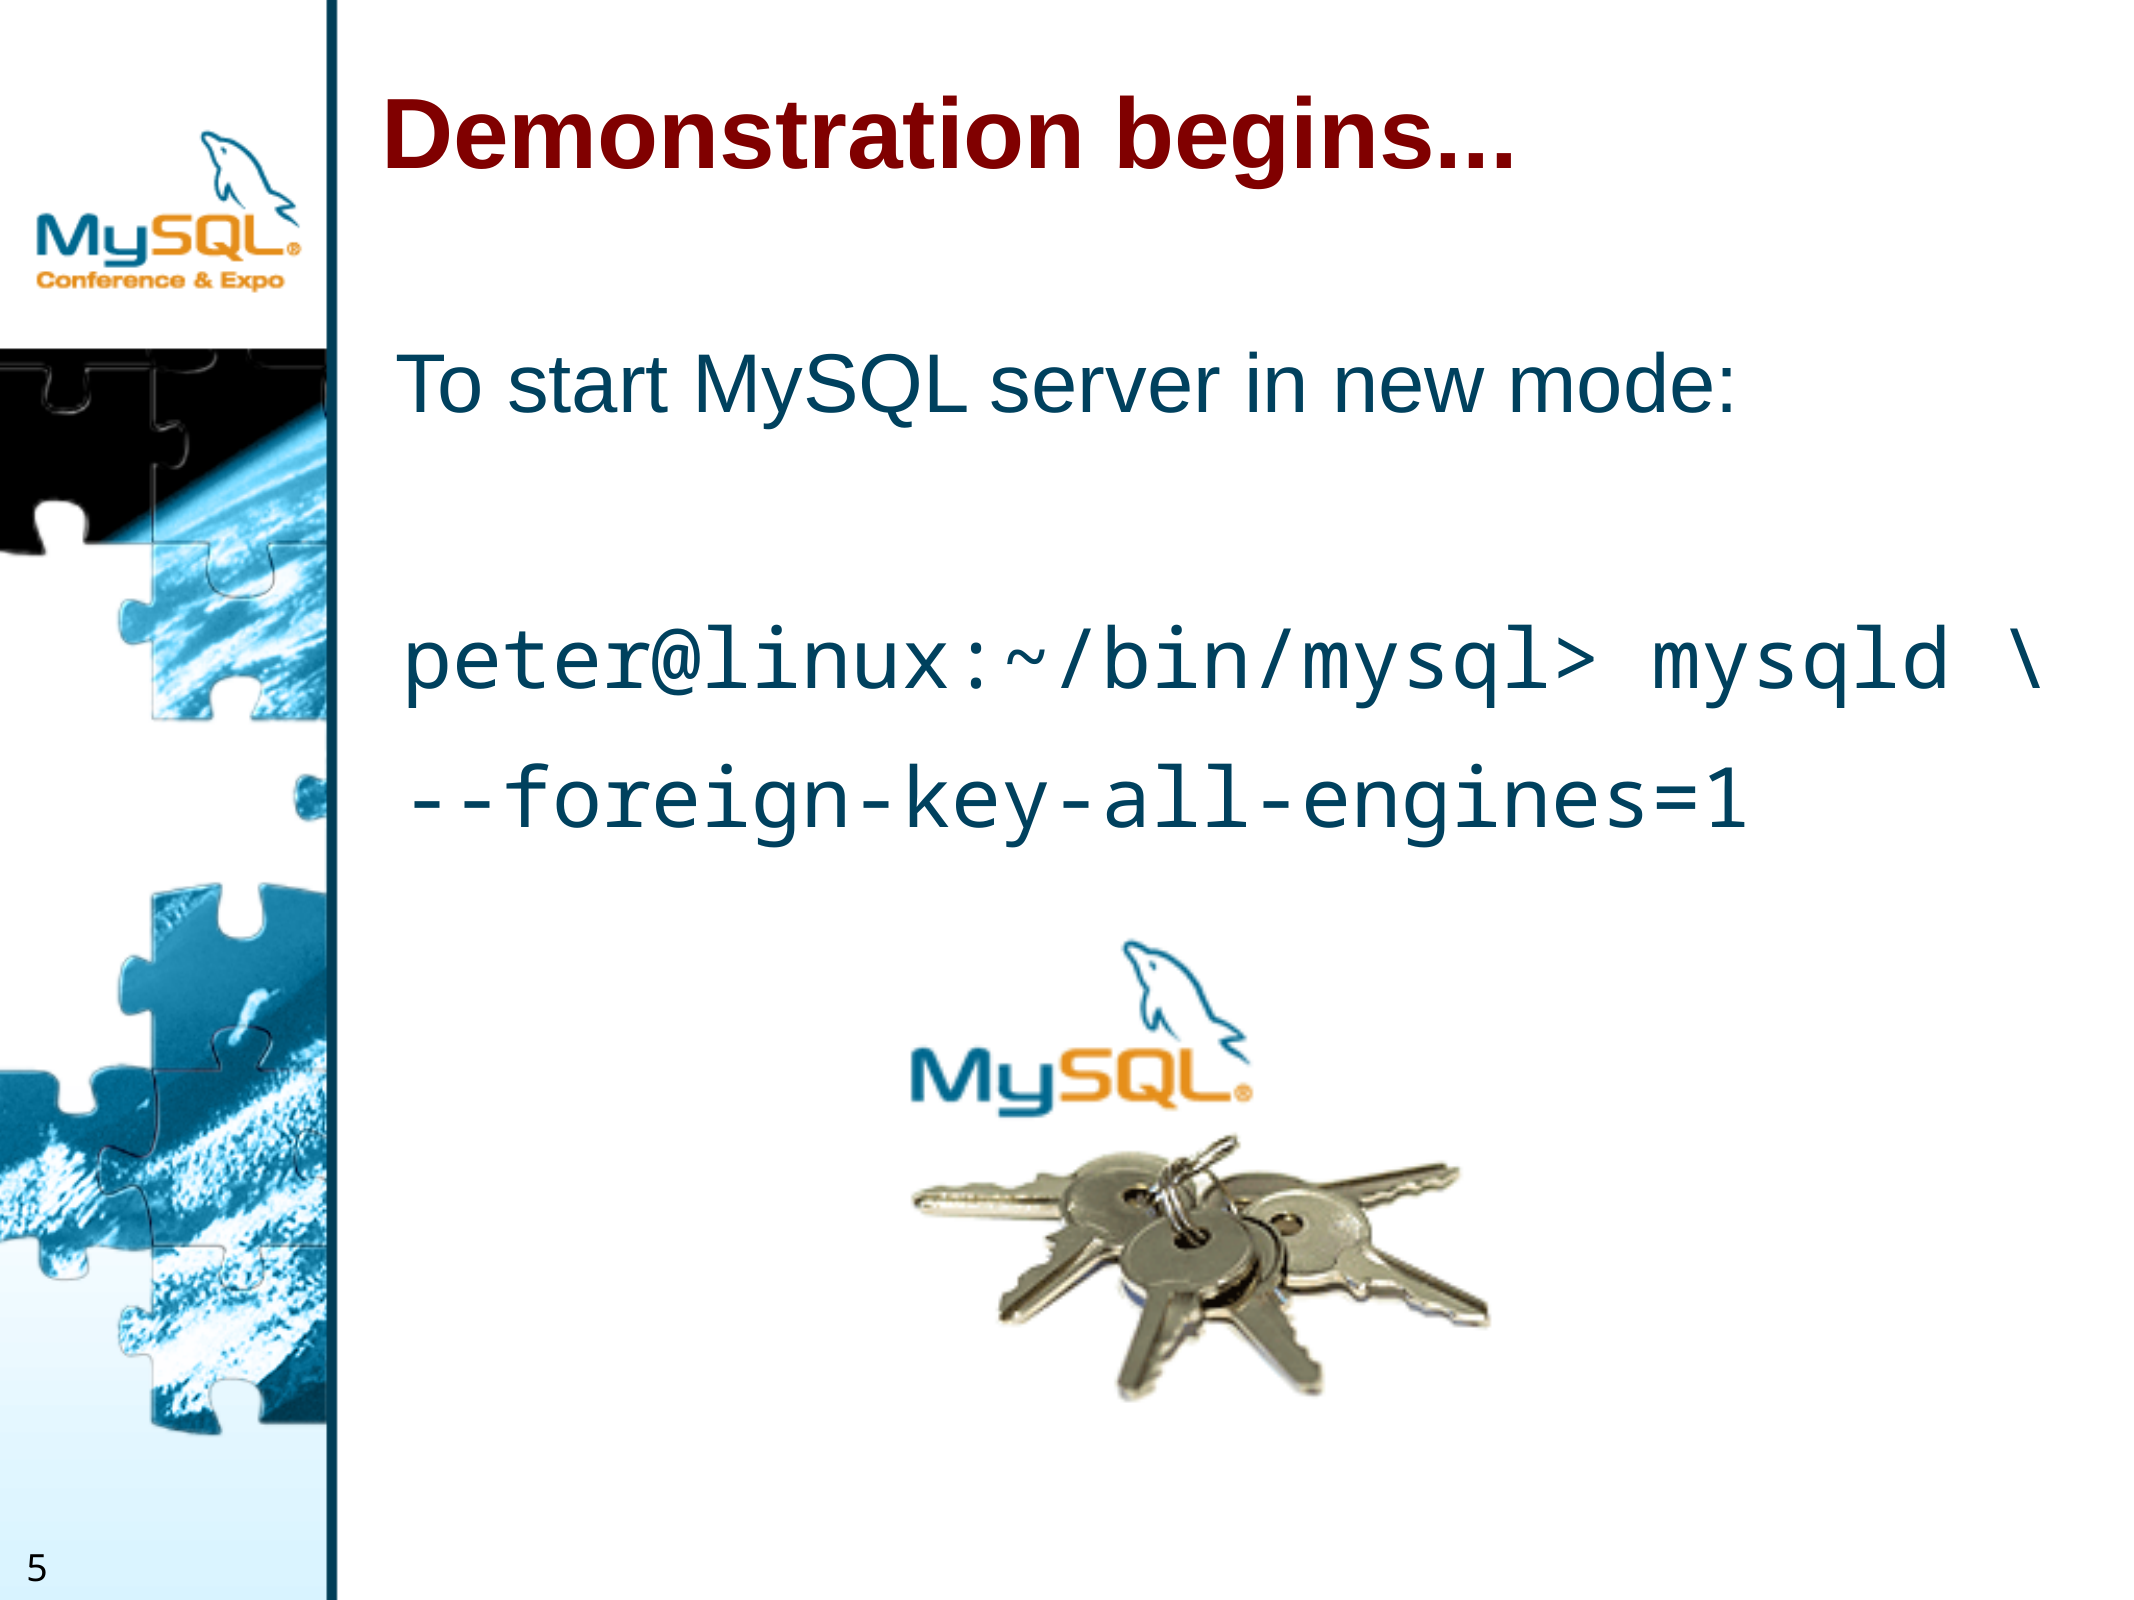

# Demonstration begins...
To start MySQL server in new mode:
peter@linux:~/bin/mysql> mysqld \
--foreign-key-all-engines=1